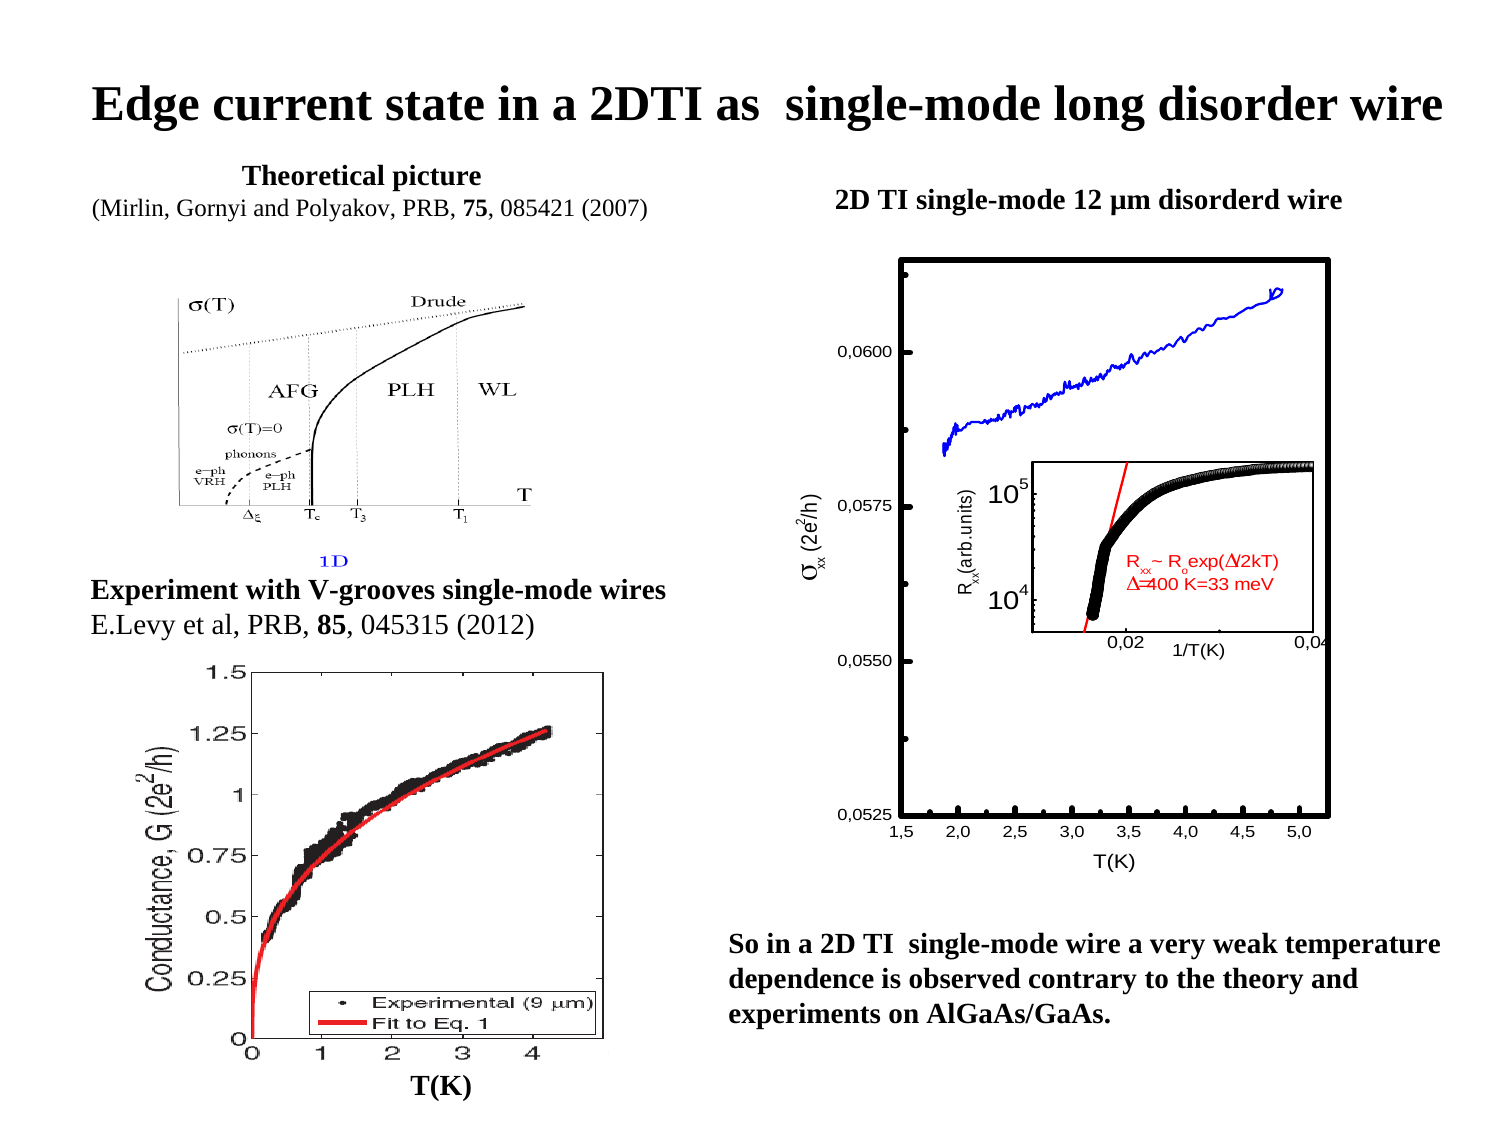

# Edge current state in a 2DTI as single-mode long disorder wire
	Theoretical picture
(Mirlin, Gornyi and Polyakov, PRB, 75, 085421 (2007)
2D TI single-mode 12 μm disorderd wire
Experiment with V-grooves single-mode wires
E.Levy et al, PRB, 85, 045315 (2012)
So in a 2D TI single-mode wire a very weak temperature
dependence is observed contrary to the theory and
experiments on AlGaAs/GaAs.
T(K)